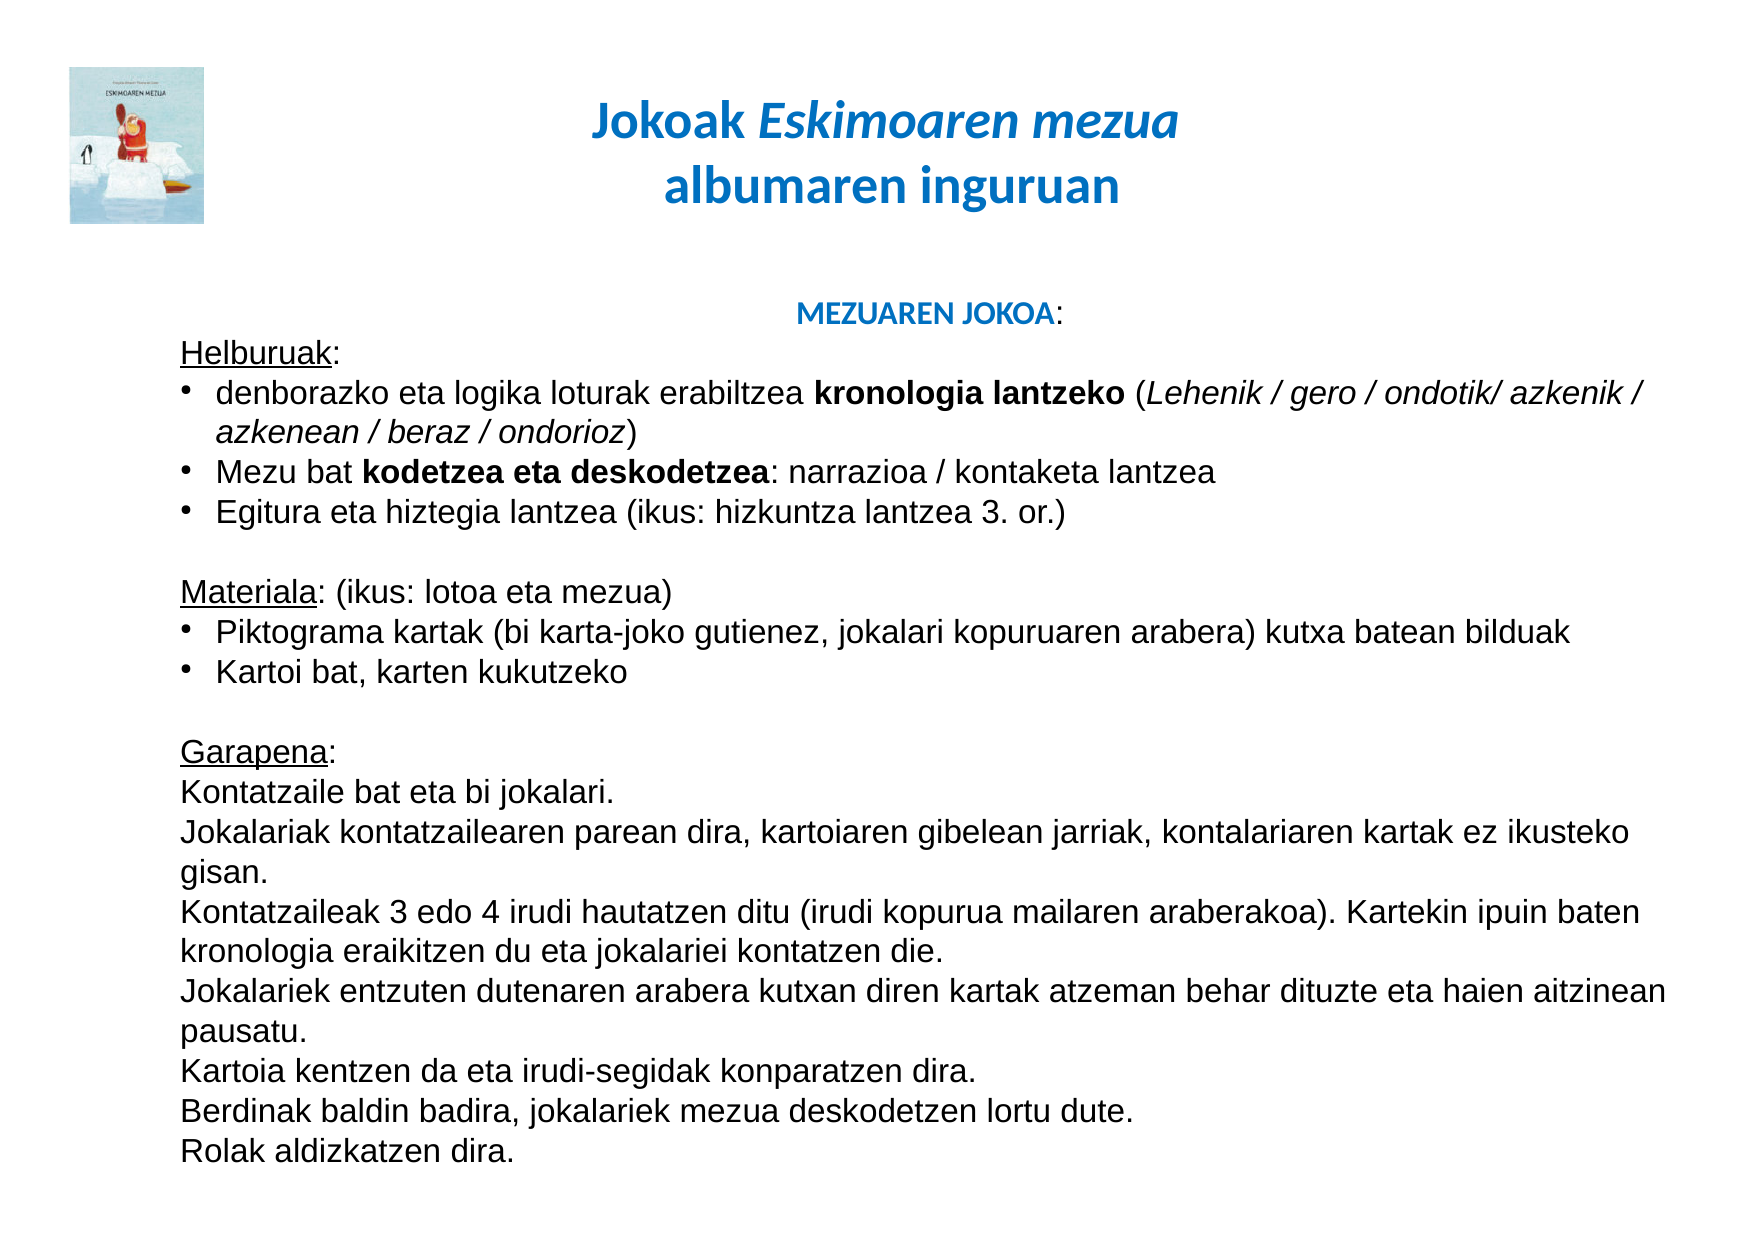

Jokoak Eskimoaren mezua
albumaren inguruan
MEZUAREN JOKOA:
Helburuak:
denborazko eta logika loturak erabiltzea kronologia lantzeko (Lehenik / gero / ondotik/ azkenik / azkenean / beraz / ondorioz)
Mezu bat kodetzea eta deskodetzea: narrazioa / kontaketa lantzea
Egitura eta hiztegia lantzea (ikus: hizkuntza lantzea 3. or.)
Materiala: (ikus: lotoa eta mezua)
Piktograma kartak (bi karta-joko gutienez, jokalari kopuruaren arabera) kutxa batean bilduak
Kartoi bat, karten kukutzeko
Garapena:
Kontatzaile bat eta bi jokalari.
Jokalariak kontatzailearen parean dira, kartoiaren gibelean jarriak, kontalariaren kartak ez ikusteko gisan.
Kontatzaileak 3 edo 4 irudi hautatzen ditu (irudi kopurua mailaren araberakoa). Kartekin ipuin baten kronologia eraikitzen du eta jokalariei kontatzen die.
Jokalariek entzuten dutenaren arabera kutxan diren kartak atzeman behar dituzte eta haien aitzinean pausatu.
Kartoia kentzen da eta irudi-segidak konparatzen dira.
Berdinak baldin badira, jokalariek mezua deskodetzen lortu dute.
Rolak aldizkatzen dira.